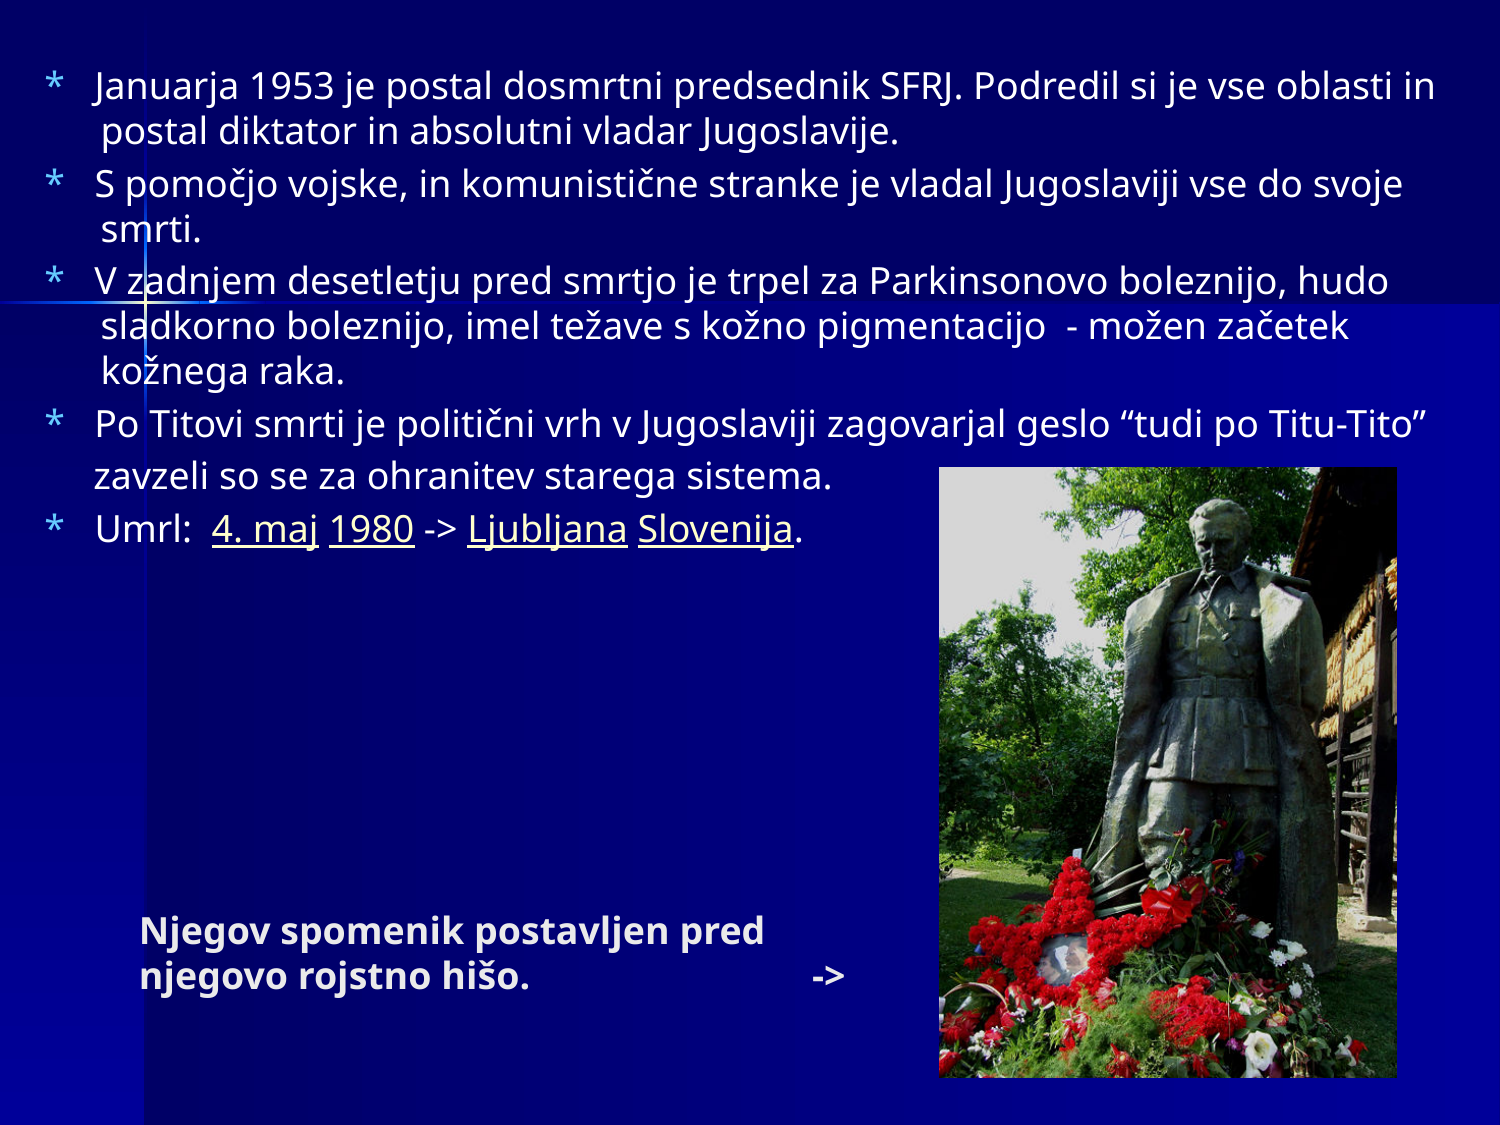

* Januarja 1953 je postal dosmrtni predsednik SFRJ. Podredil si je vse oblasti in postal diktator in absolutni vladar Jugoslavije.
* S pomočjo vojske, in komunistične stranke je vladal Jugoslaviji vse do svoje smrti.
* V zadnjem desetletju pred smrtjo je trpel za Parkinsonovo boleznijo, hudo sladkorno boleznijo, imel težave s kožno pigmentacijo - možen začetek kožnega raka.
* Po Titovi smrti je politični vrh v Jugoslaviji zagovarjal geslo “tudi po Titu-Tito”
 zavzeli so se za ohranitev starega sistema.
* Umrl: 4. maj 1980 -> Ljubljana Slovenija.
# Njegov spomenik postavljen pred njegovo rojstno hišo. ->